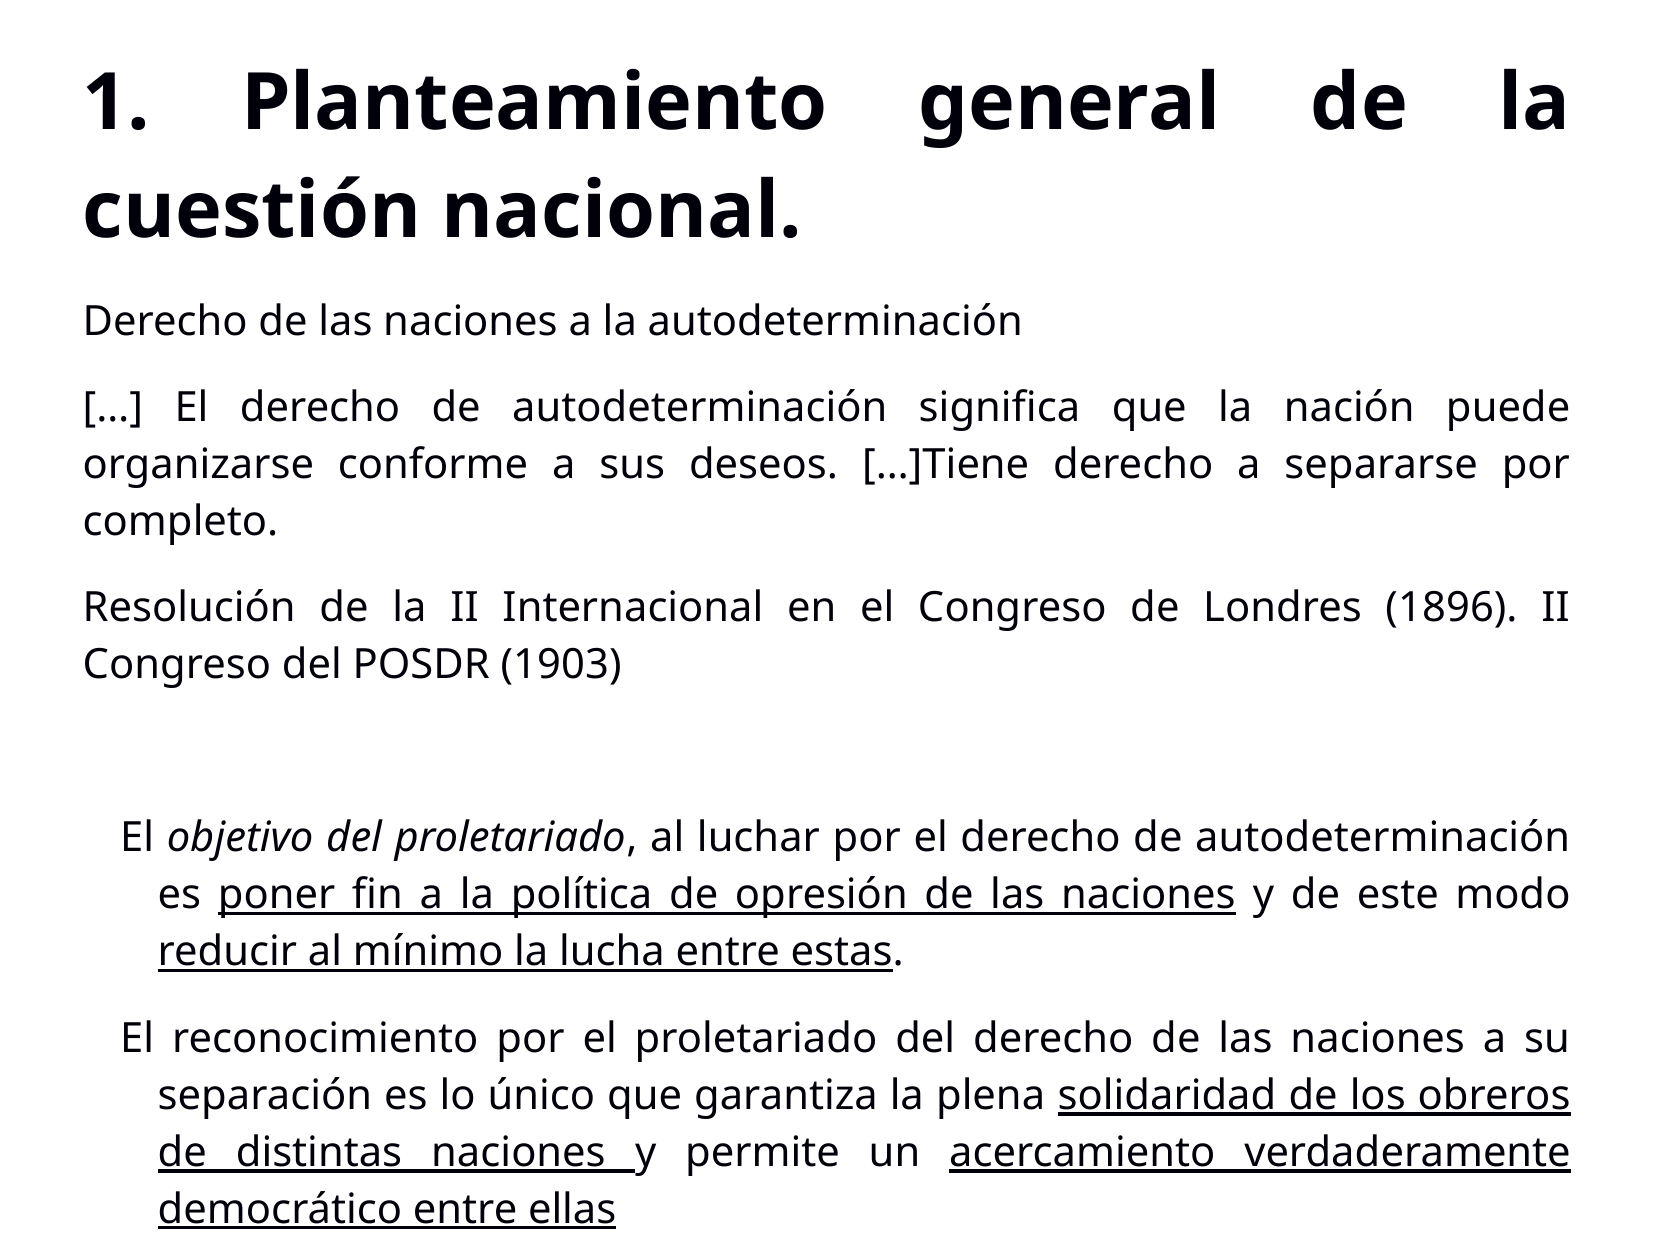

# 1. Planteamiento general de la cuestión nacional.
Derecho de las naciones a la autodeterminación
[…] El derecho de autodeterminación significa que la nación puede organizarse conforme a sus deseos. […]Tiene derecho a separarse por completo.
Resolución de la II Internacional en el Congreso de Londres (1896). II Congreso del POSDR (1903)
El objetivo del proletariado, al luchar por el derecho de autodeterminación es poner fin a la política de opresión de las naciones y de este modo reducir al mínimo la lucha entre estas.
El reconocimiento por el proletariado del derecho de las naciones a su separación es lo único que garantiza la plena solidaridad de los obreros de distintas naciones y permite un acercamiento verdaderamente democrático entre ellas